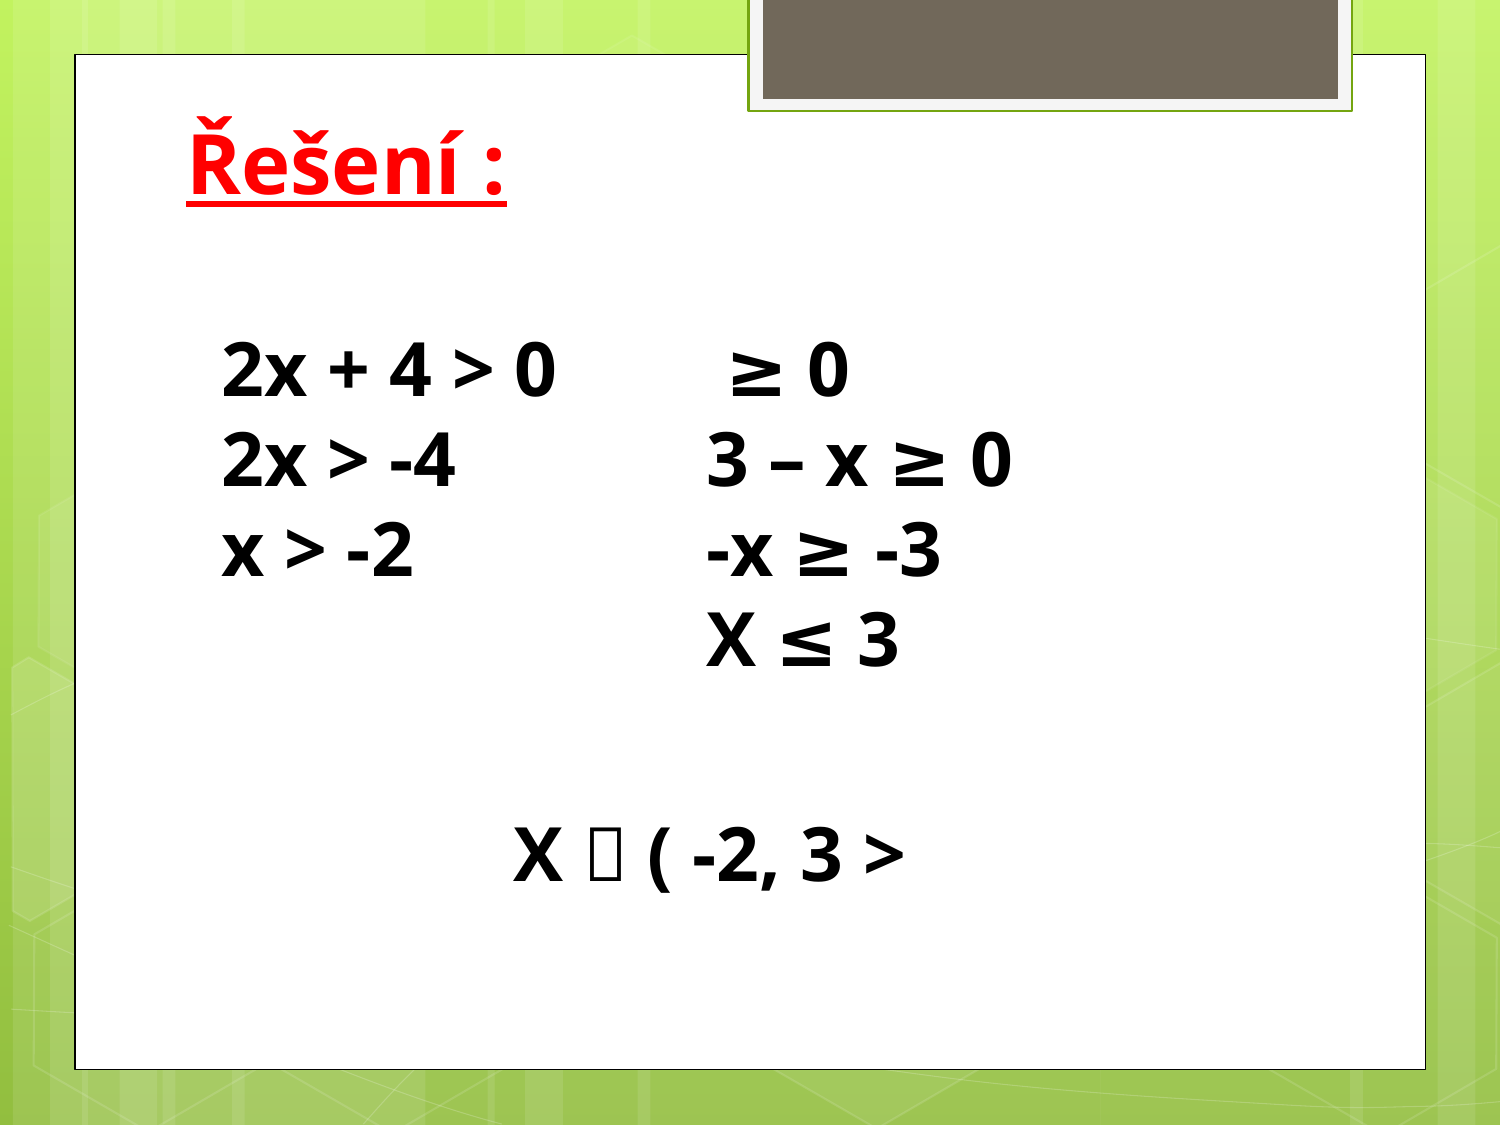

# Řešení :
2x + 4 > 0
2x > -4
x > -2
 ≥ 0
3 – x ≥ 0
-x ≥ -3
X ≤ 3
X  ( -2, 3 >